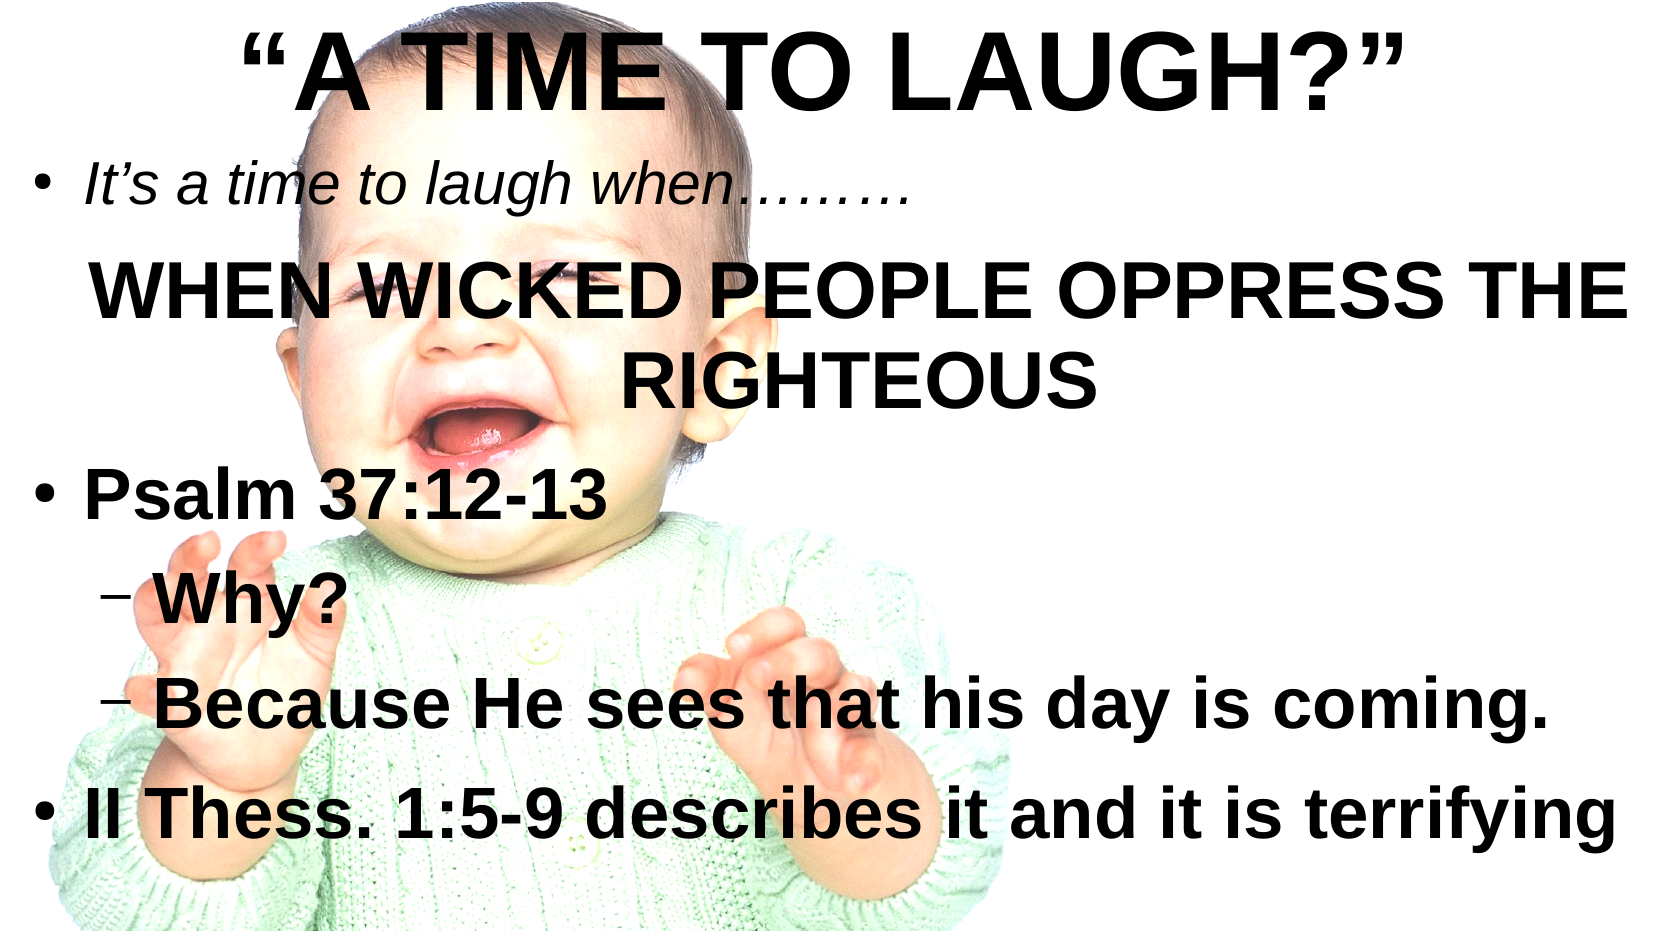

# “A TIME TO LAUGH?”
It’s a time to laugh when………
WHEN WICKED PEOPLE OPPRESS THE RIGHTEOUS
Psalm 37:12-13
Why?
Because He sees that his day is coming.
II Thess. 1:5-9 describes it and it is terrifying